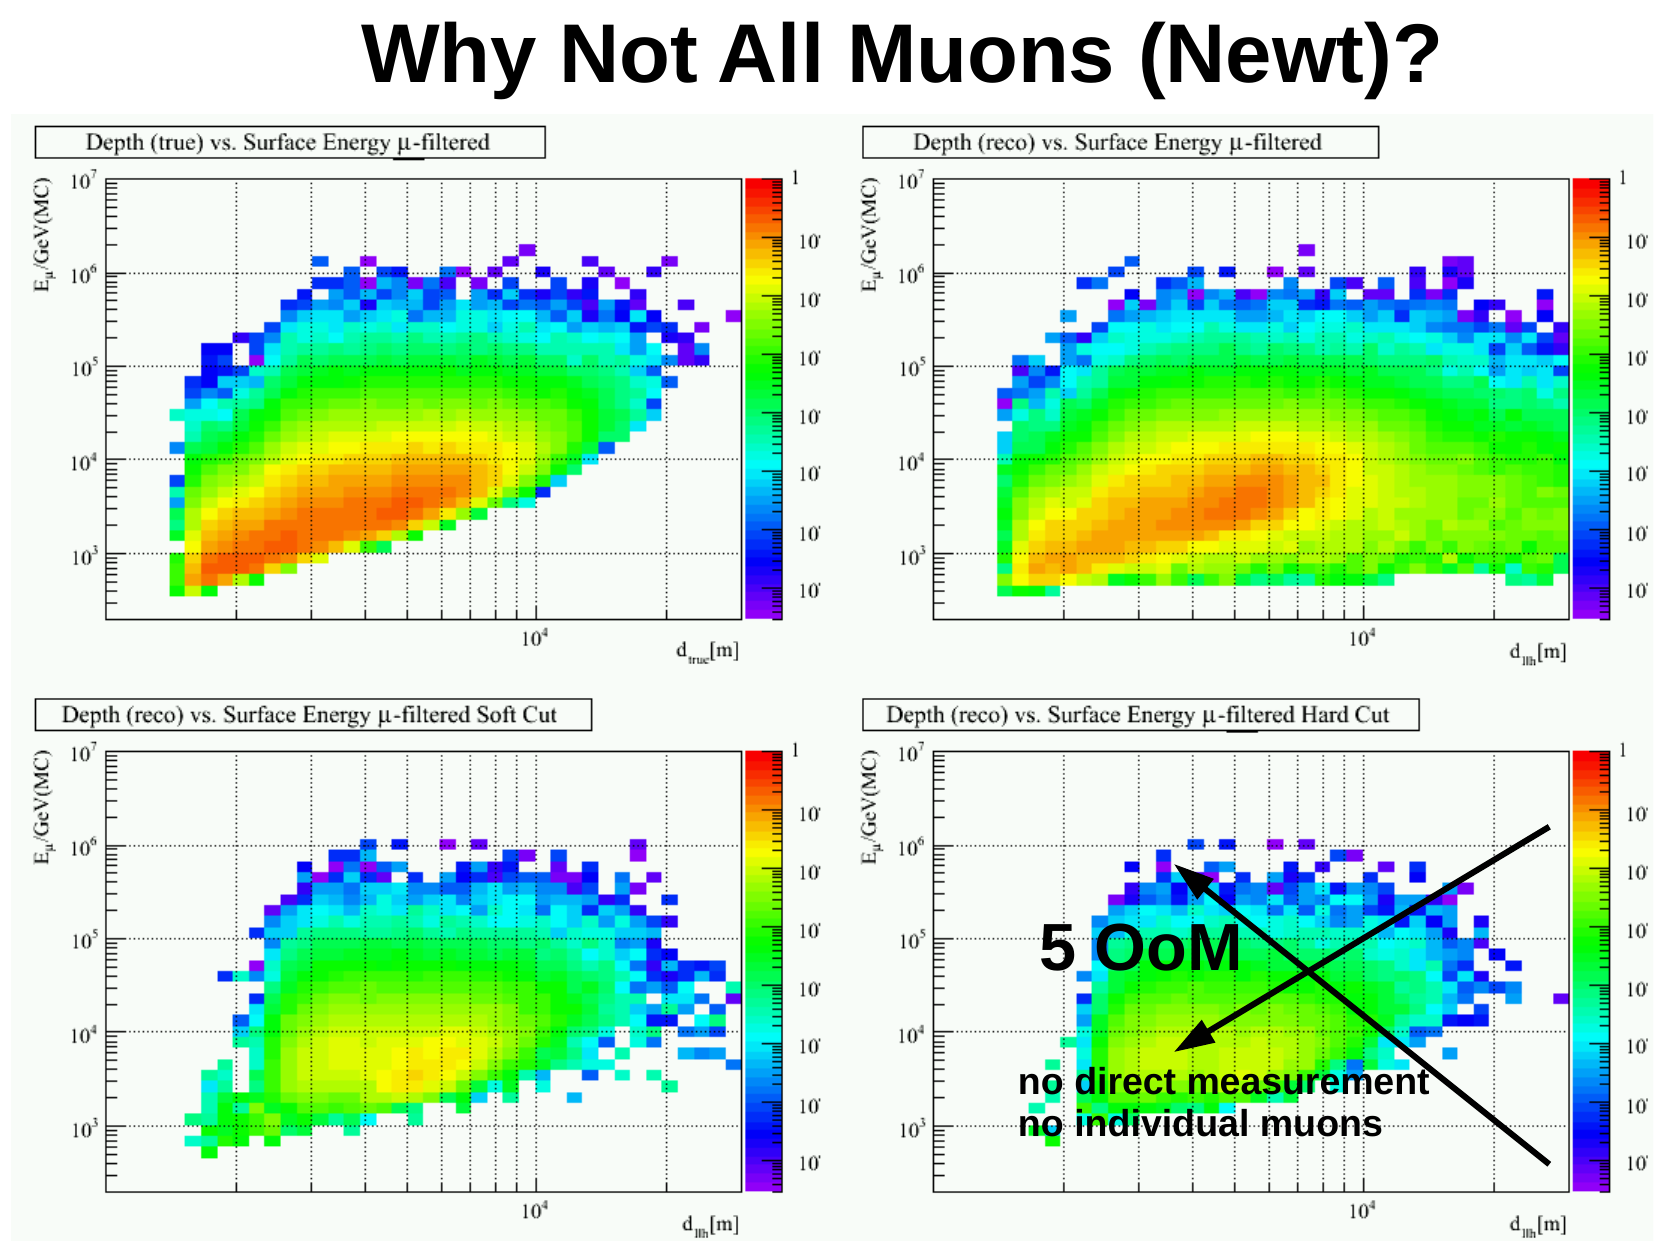

Why Not All Muons (Newt)?
5 OoM
no direct measurement
no individual muons